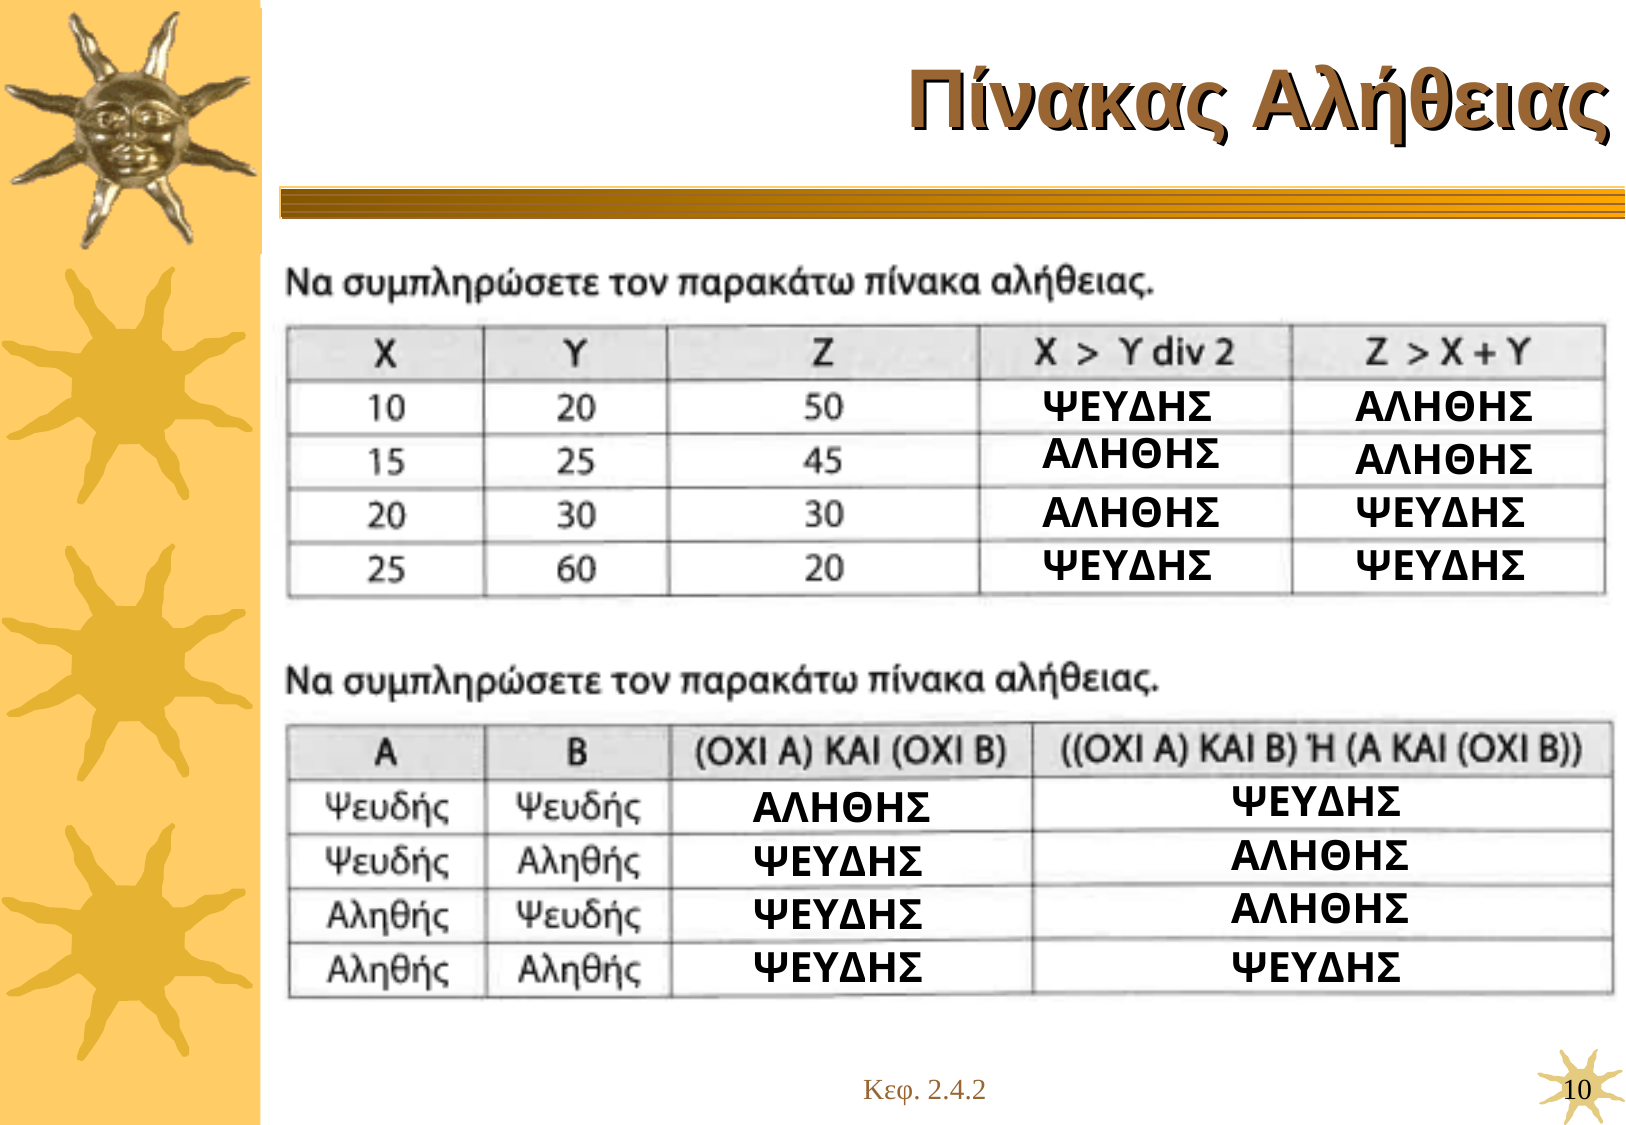

Πίνακας Αλήθειας
ΨΕΥΔΗΣ
ΑΛΗΘΗΣ
ΑΛΗΘΗΣ
ΑΛΗΘΗΣ
ΑΛΗΘΗΣ
ΨΕΥΔΗΣ
ΨΕΥΔΗΣ
ΨΕΥΔΗΣ
ΨΕΥΔΗΣ
ΑΛΗΘΗΣ
ΑΛΗΘΗΣ
ΨΕΥΔΗΣ
ΑΛΗΘΗΣ
ΨΕΥΔΗΣ
ΨΕΥΔΗΣ
ΨΕΥΔΗΣ
Κεφ. 2.4.2
10